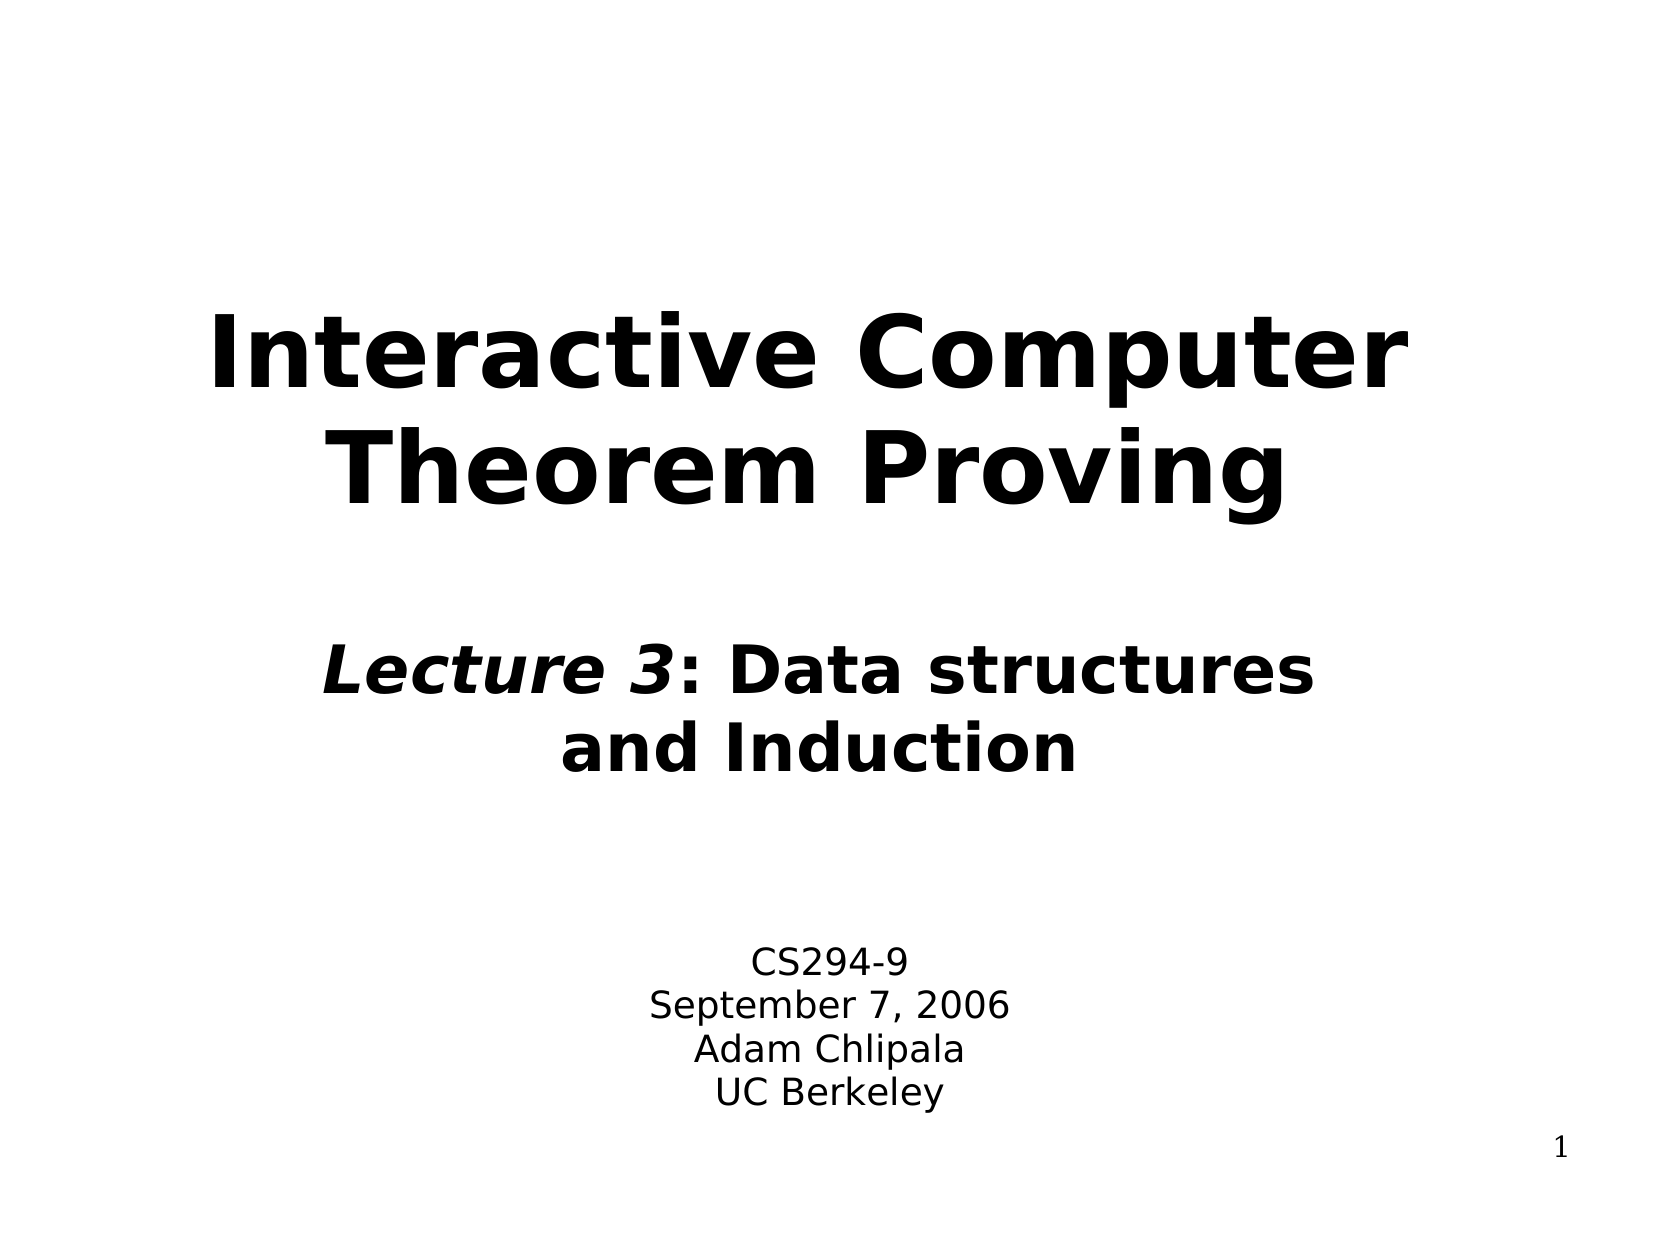

Interactive Computer
Theorem Proving
Lecture 3: Data structures and Induction
CS294-9
September 7, 2006
Adam Chlipala
UC Berkeley
1